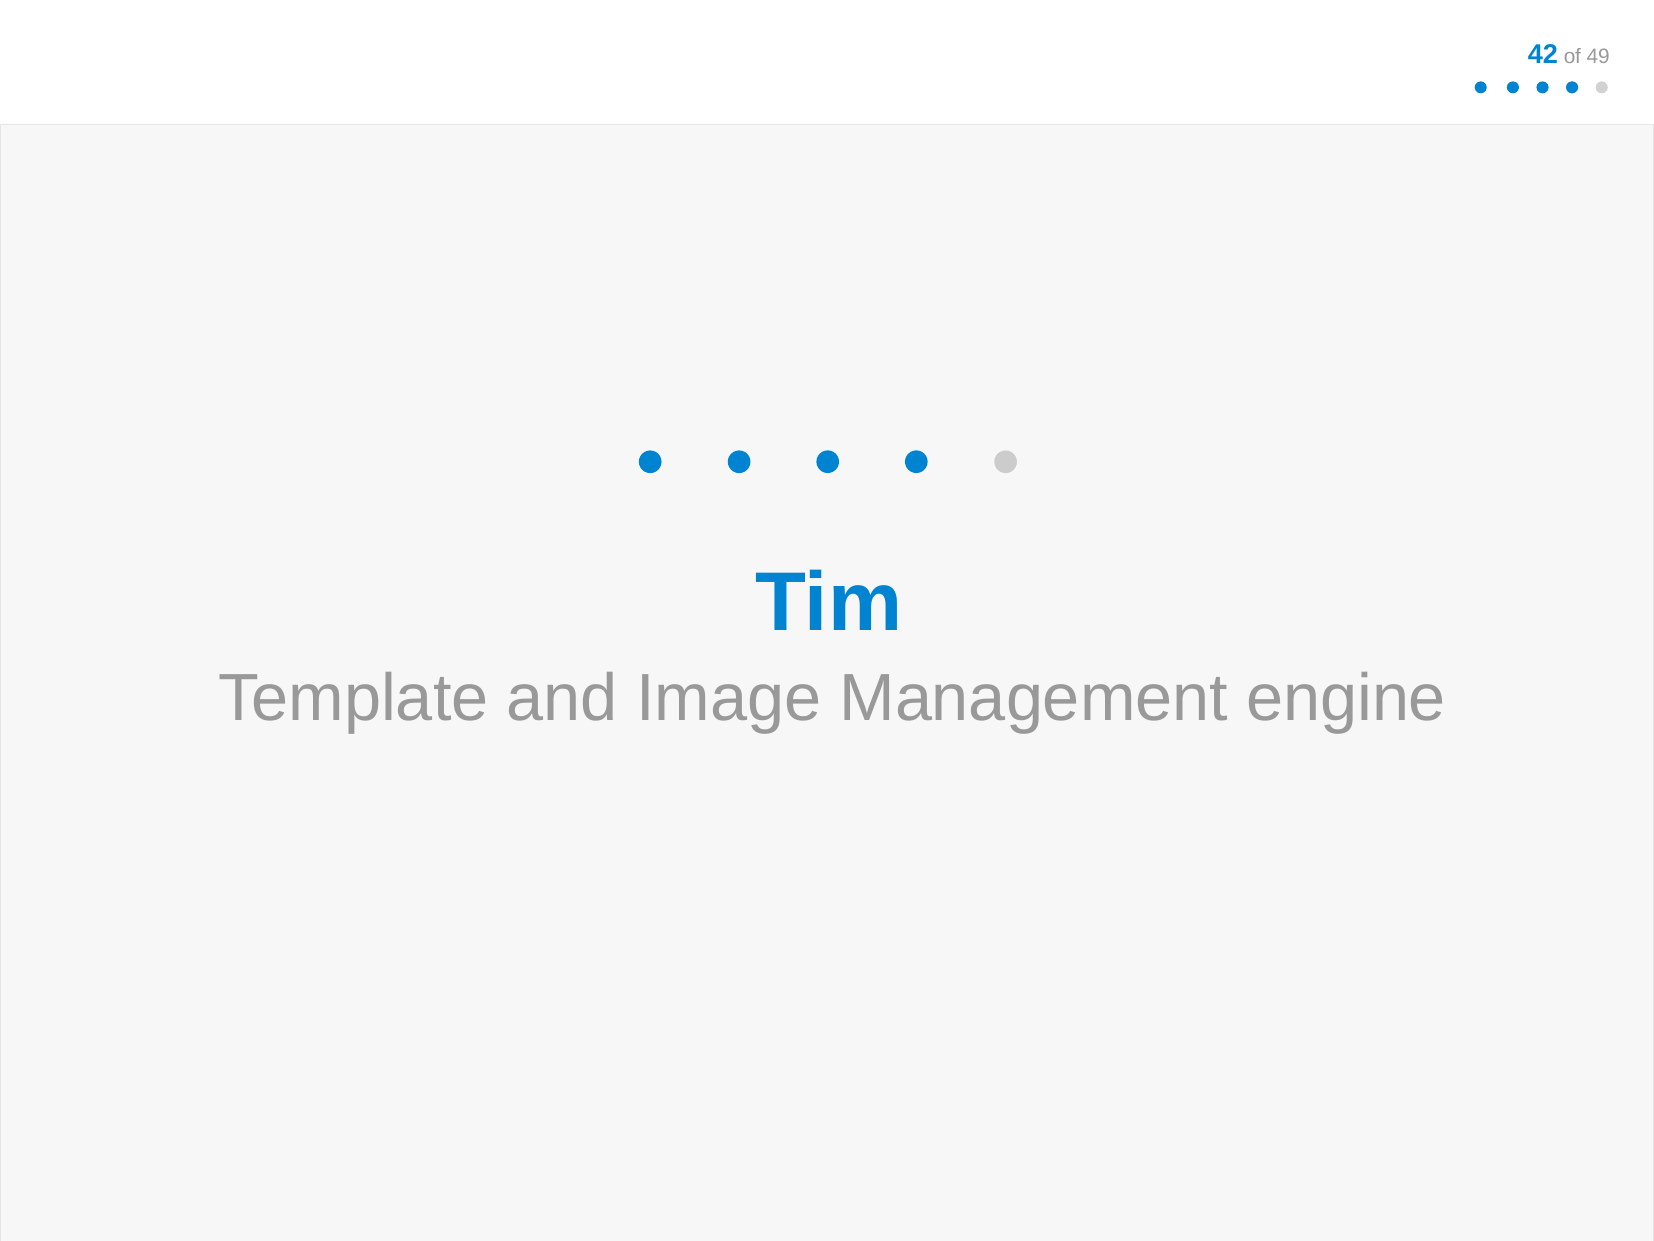

# of 49
Tim
Template and Image Management engine